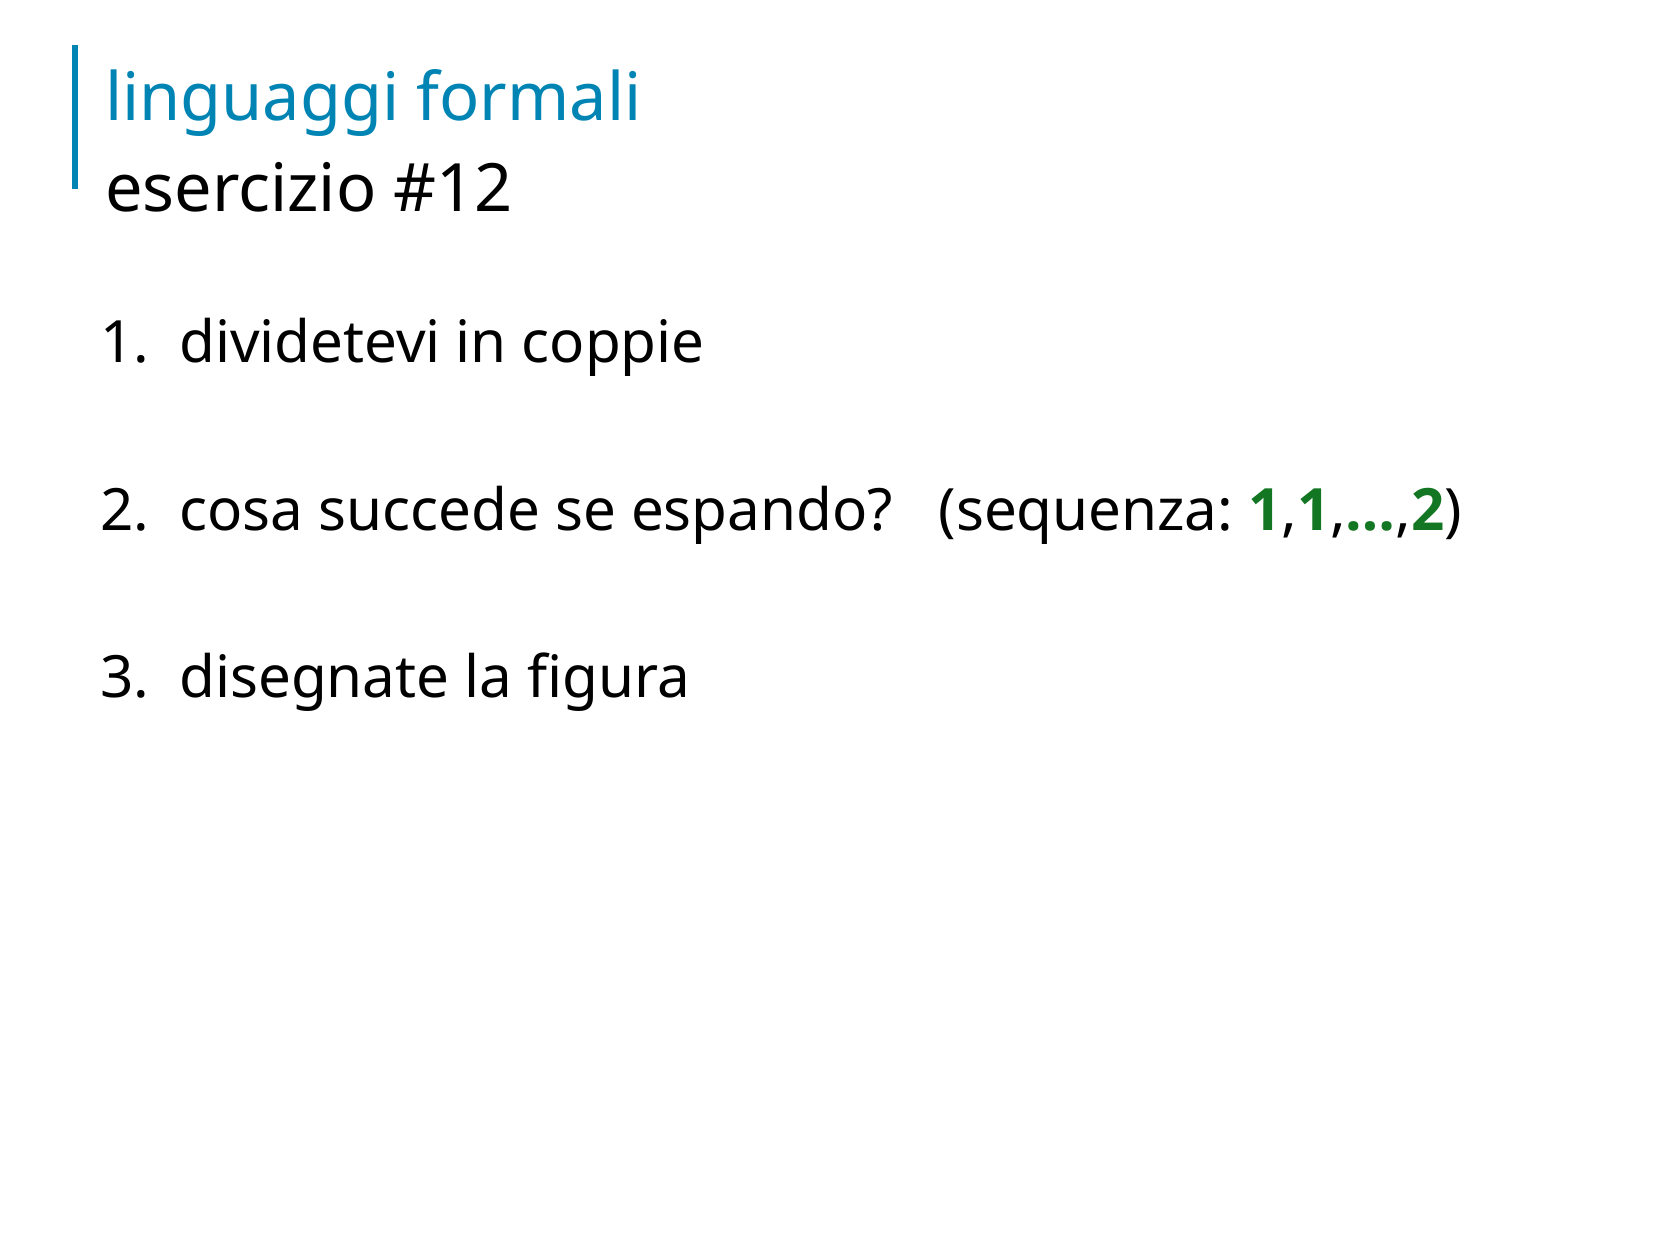

# linguaggi formali esercizio #12
dividetevi in coppie
cosa succede se espando? (sequenza: 1,1,…,2)
disegnate la figura